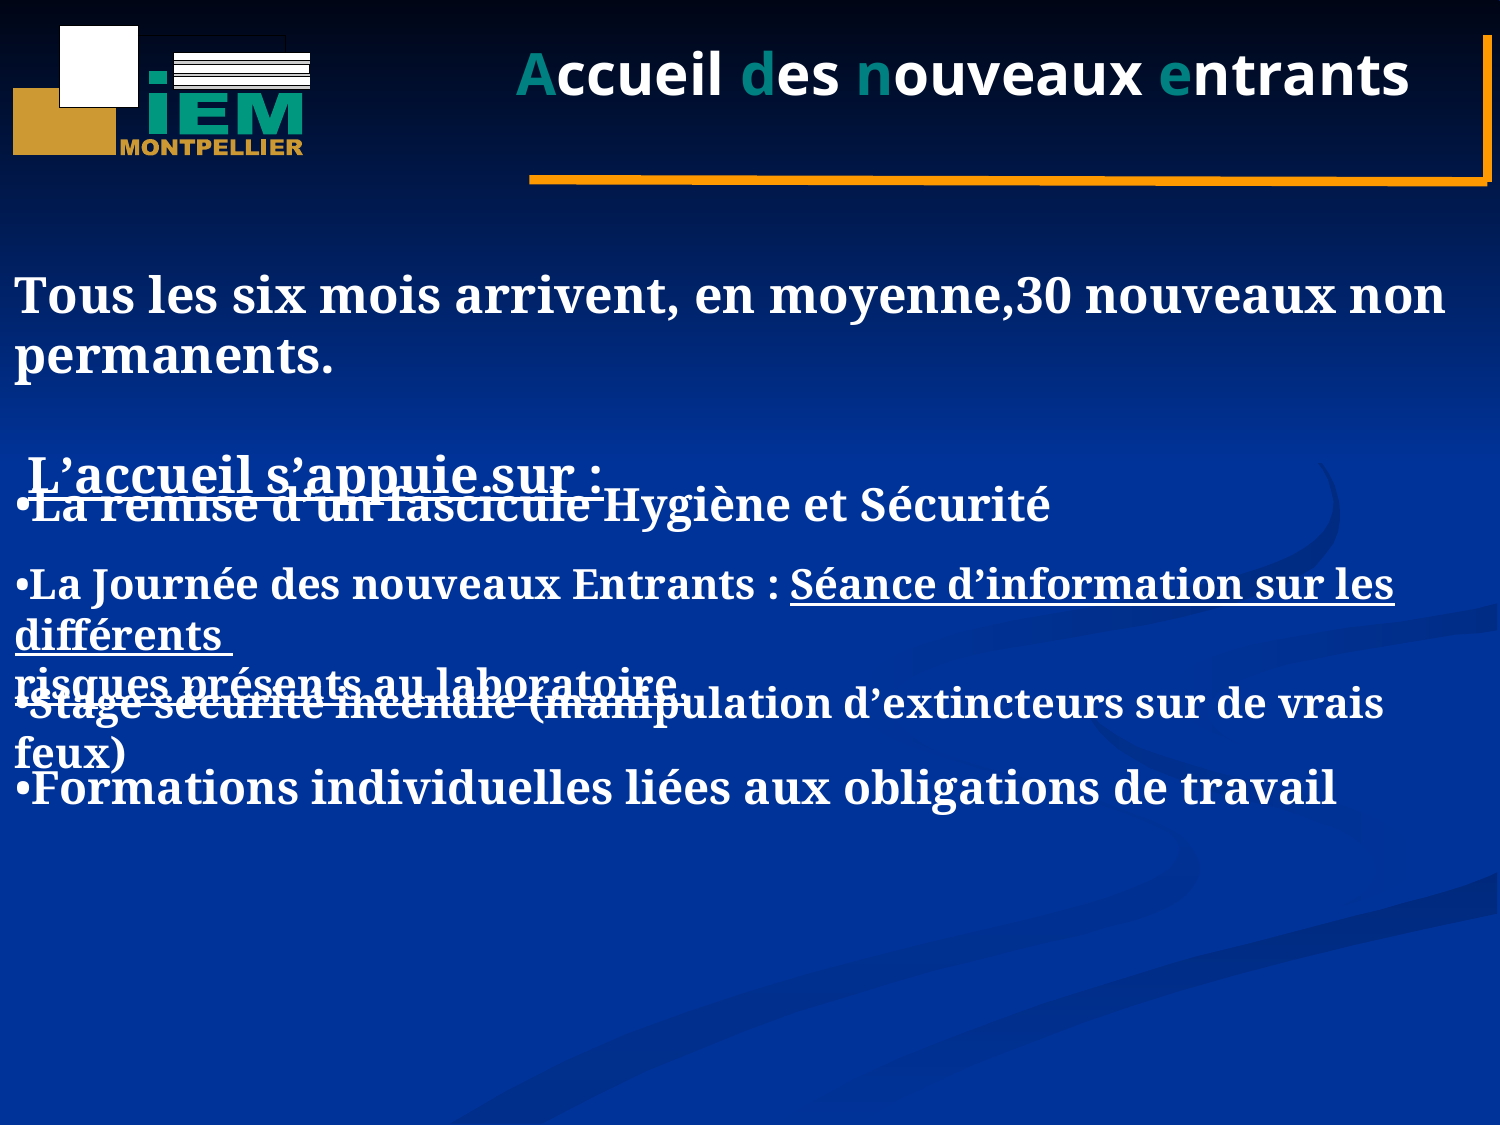

Accueil des nouveaux entrants
Tous les six mois arrivent, en moyenne,30 nouveaux non permanents.
 L’accueil s’appuie sur :
La remise d’un fascicule Hygiène et Sécurité
La Journée des nouveaux Entrants : Séance d’information sur les différents
risques présents au laboratoire.
Stage sécurité incendie (manipulation d’extincteurs sur de vrais feux)
Formations individuelles liées aux obligations de travail